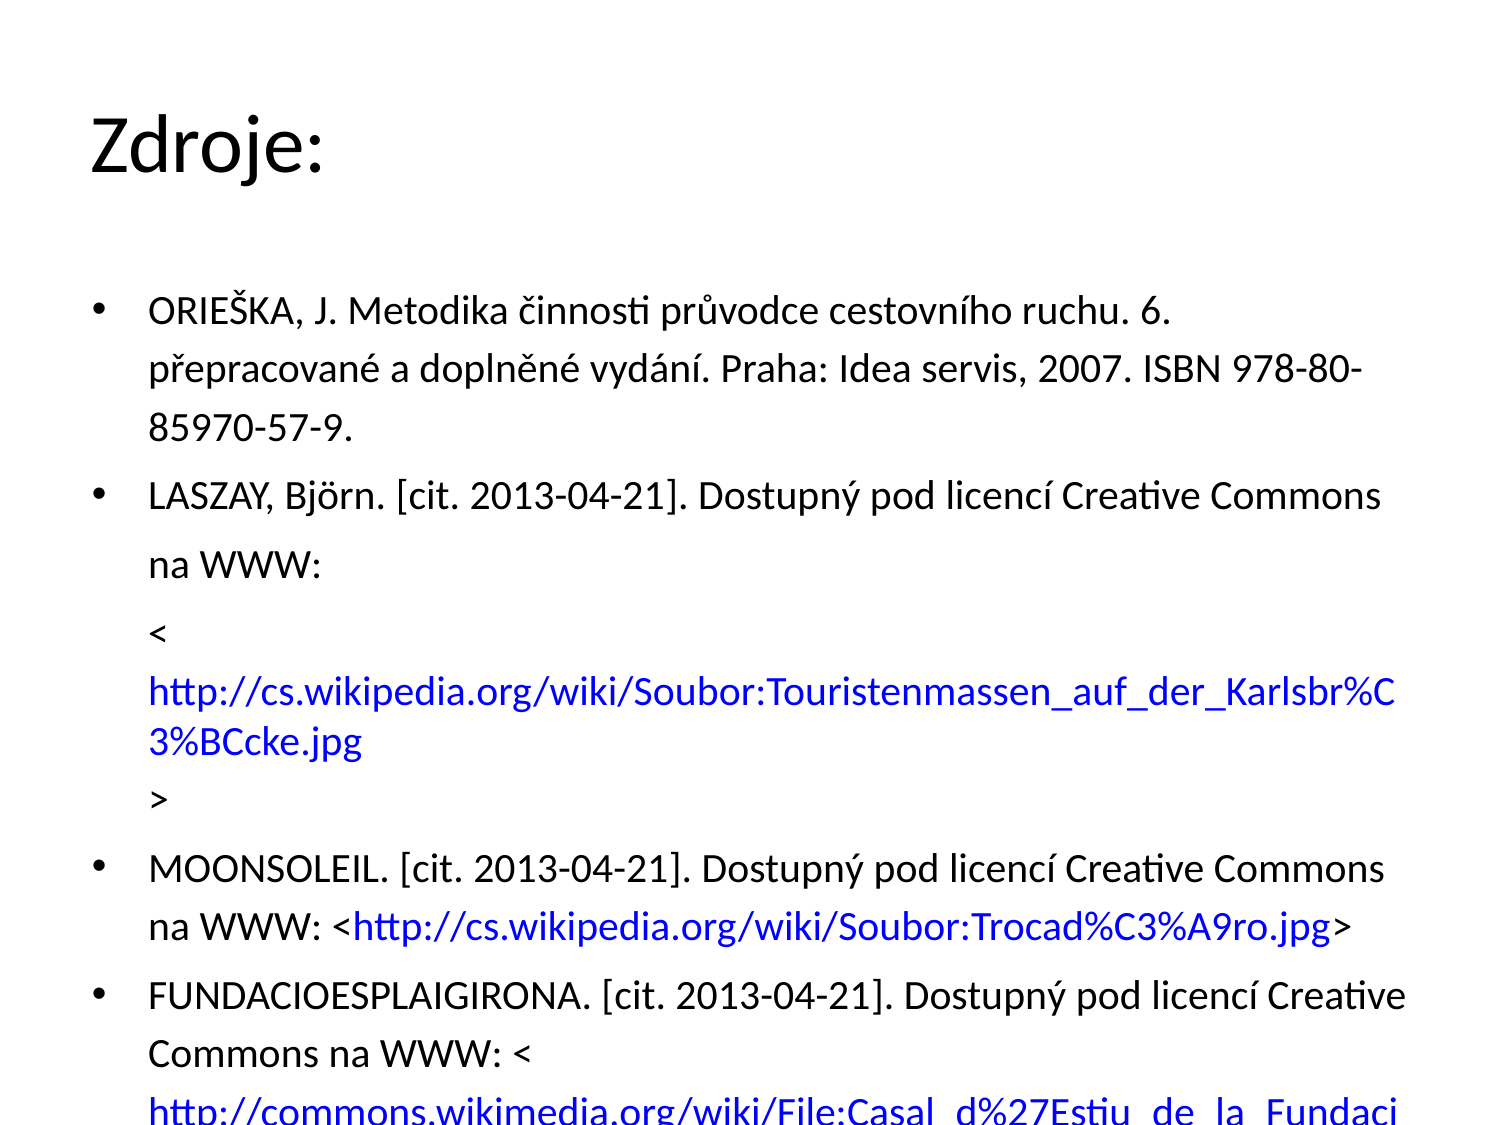

# Zdroje:
ORIEŠKA, J. Metodika činnosti průvodce cestovního ruchu. 6. přepracované a doplněné vydání. Praha: Idea servis, 2007. ISBN 978-80-85970-57-9.
LASZAY, Björn. [cit. 2013-04-21]. Dostupný pod licencí Creative Commons
	na WWW:
	<http://cs.wikipedia.org/wiki/Soubor:Touristenmassen_auf_der_Karlsbr%C3%BCcke.jpg>
MOONSOLEIL. [cit. 2013-04-21]. Dostupný pod licencí Creative Commons
na WWW: <http://cs.wikipedia.org/wiki/Soubor:Trocad%C3%A9ro.jpg>
FUNDACIOESPLAIGIRONA. [cit. 2013-04-21]. Dostupný pod licencí Creative Commons na WWW: <http://commons.wikimedia.org/wiki/File:Casal_d%27Estiu_de_la_Fundaci%C3%B3_Esplai_Girona.JPG?uselang=cs>